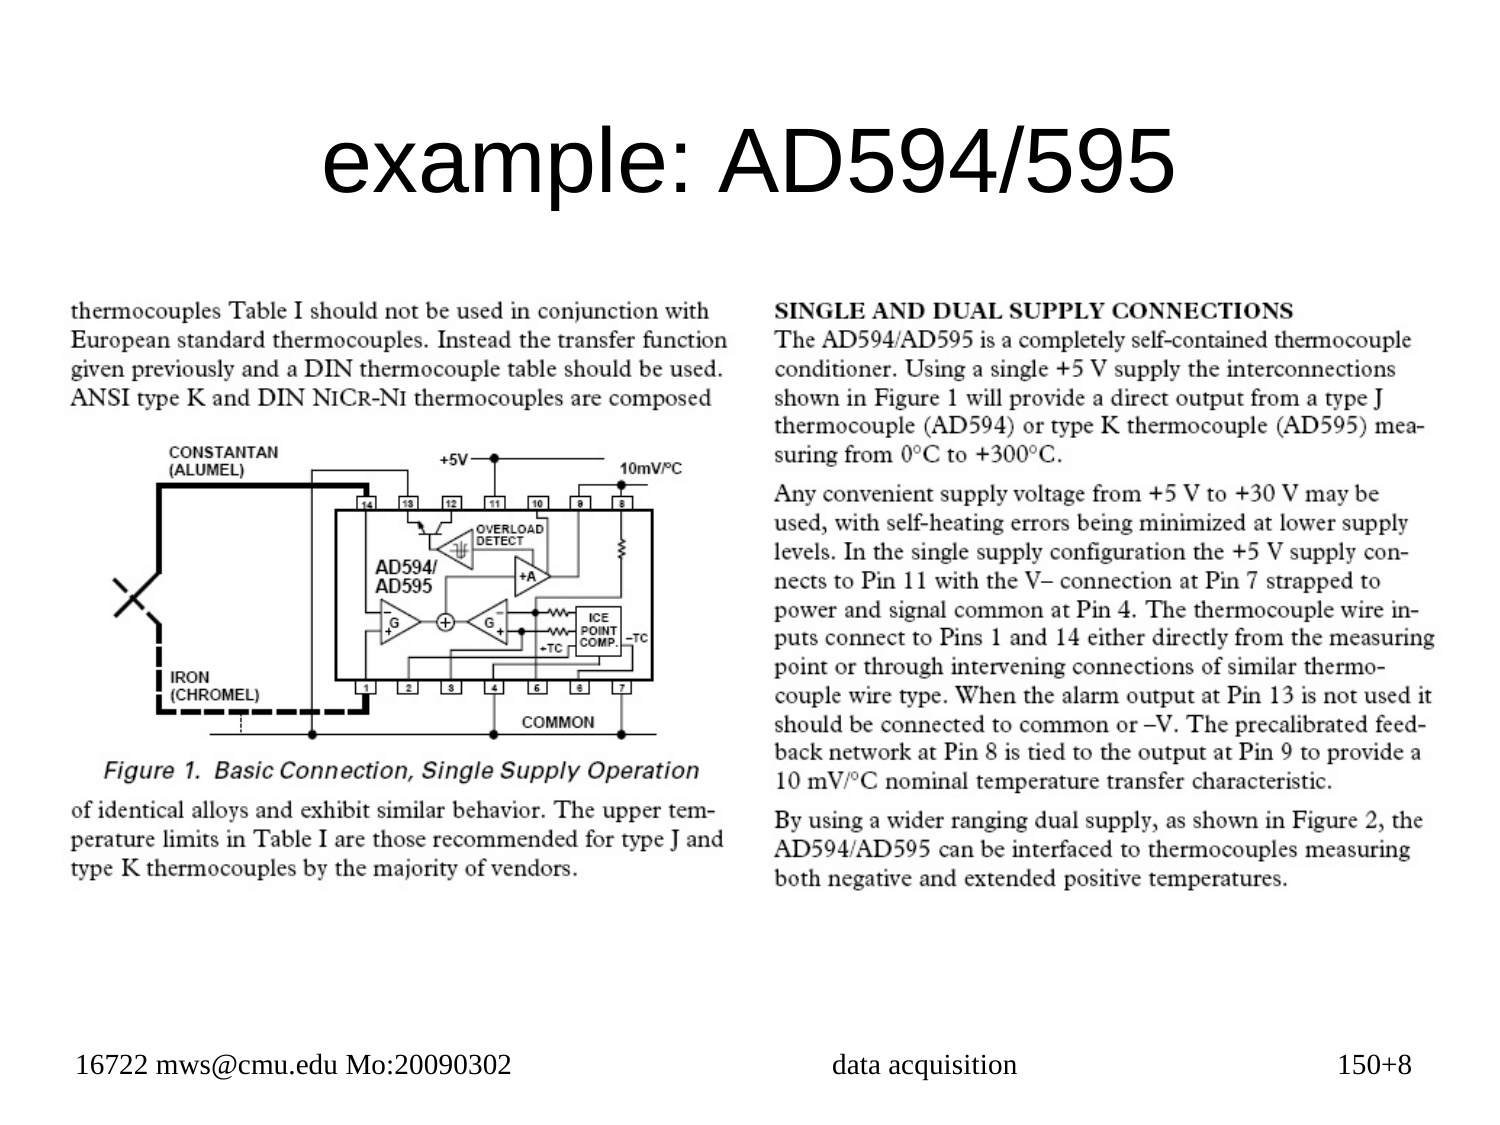

example: AD594/595
16722 mws@cmu.edu Mo:20090302
data acquisition
8